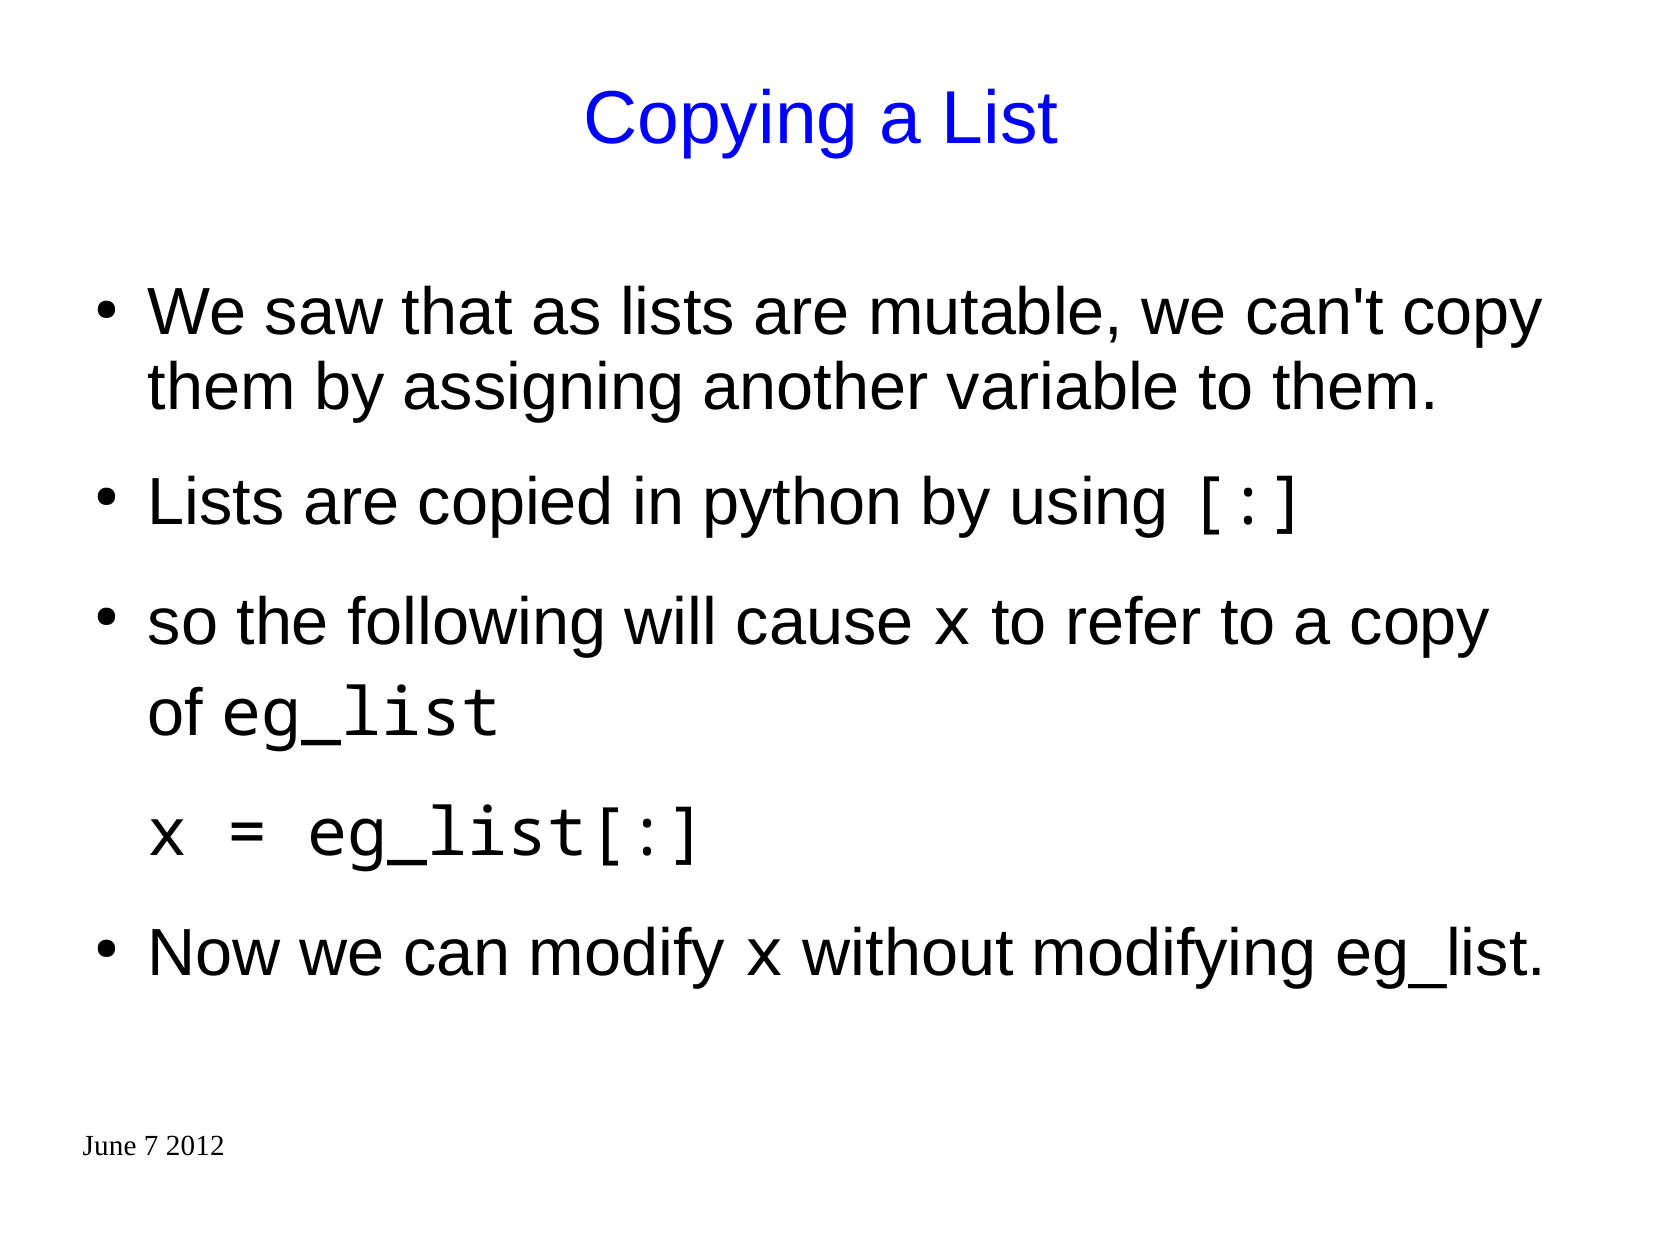

# Copying a List
We saw that as lists are mutable, we can't copy them by assigning another variable to them.
Lists are copied in python by using [:]
so the following will cause x to refer to a copy of eg_list
x = eg_list[:]
Now we can modify x without modifying eg_list.
June 7 2012